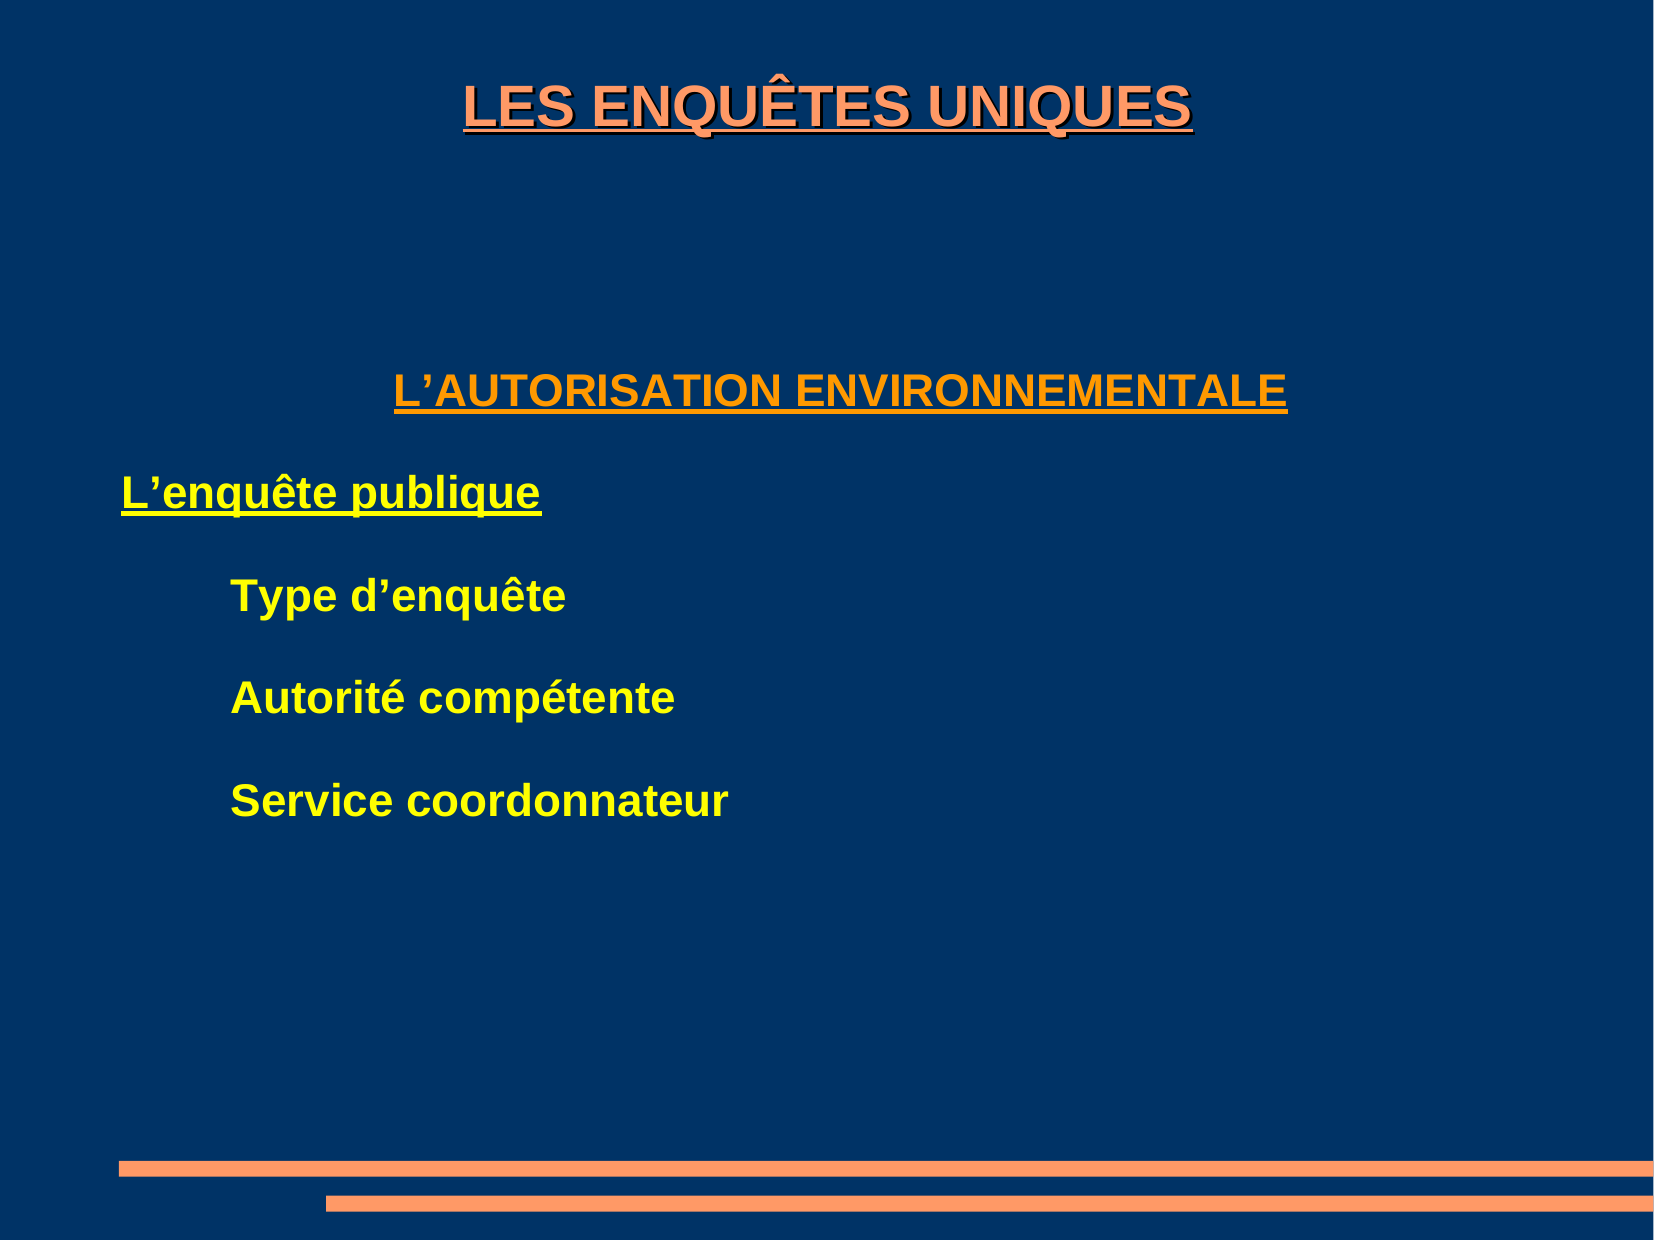

# LES ENQUÊTES UNIQUES
L’AUTORISATION ENVIRONNEMENTALE
L’enquête publique
	Type d’enquête
	Autorité compétente
	Service coordonnateur